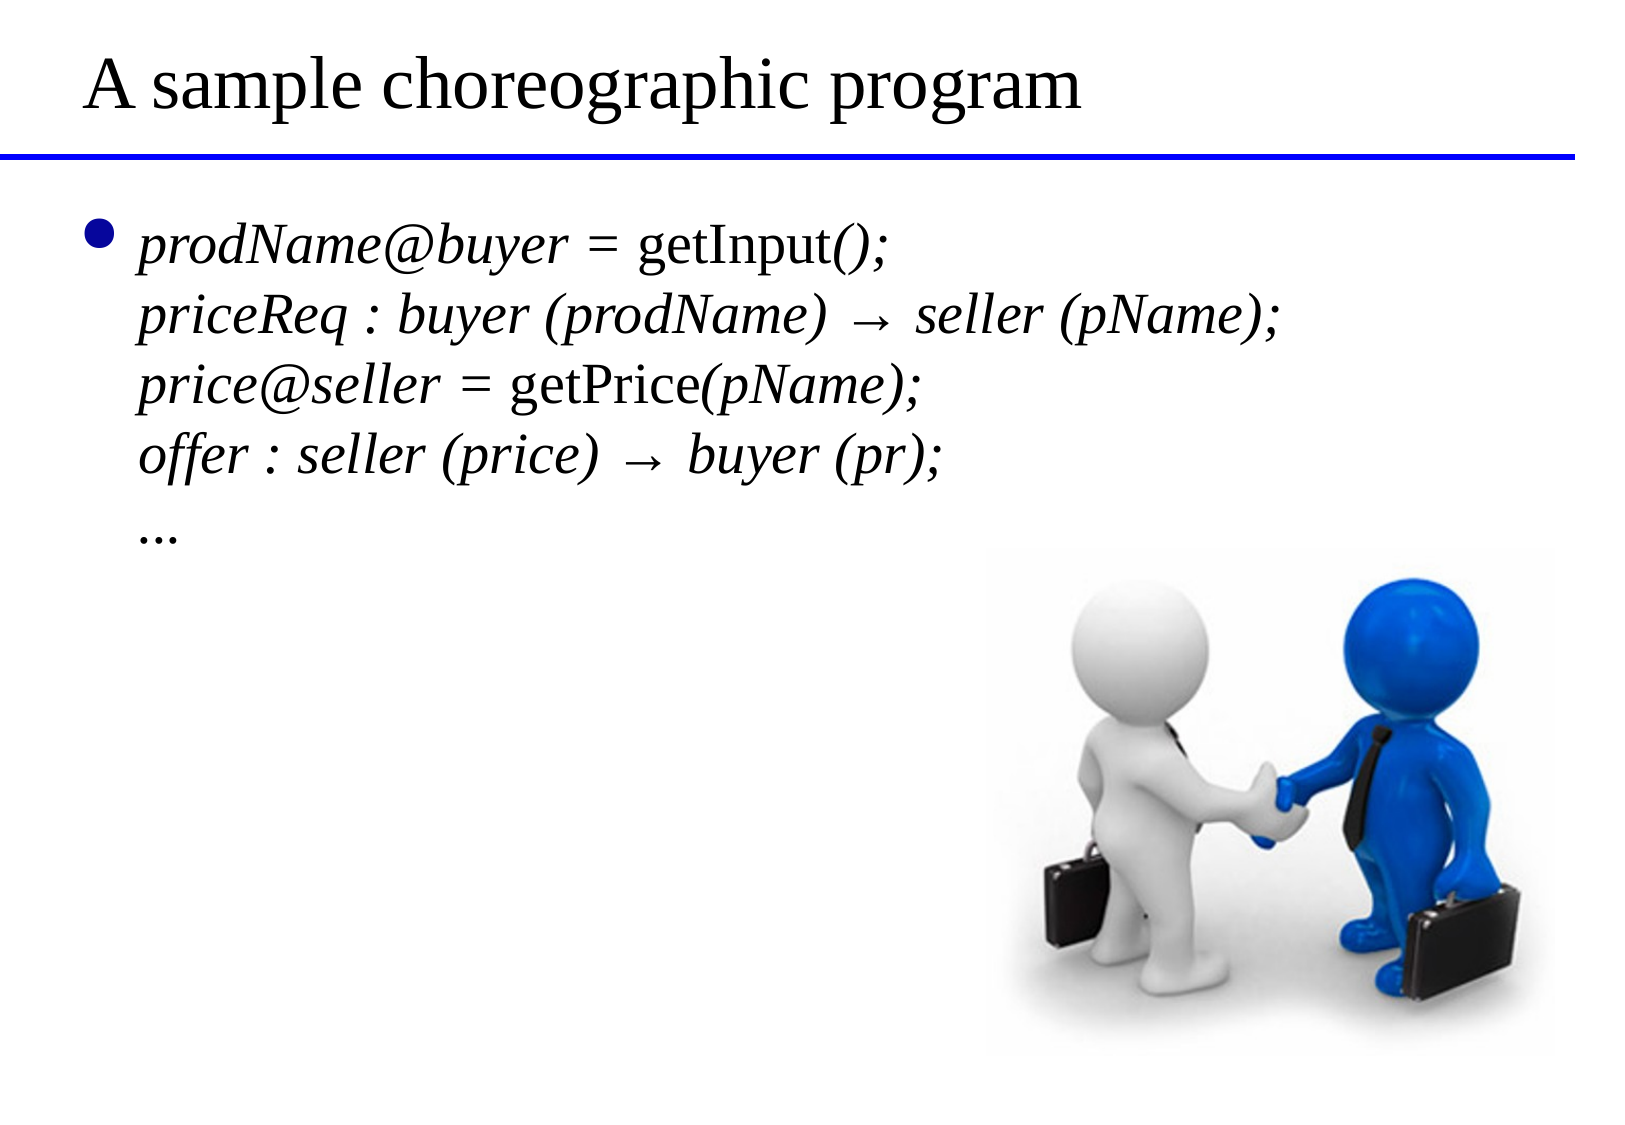

# A sample choreographic program
prodName@buyer = getInput();
priceReq : buyer (prodName) → seller (pName);
price@seller = getPrice(pName);
offer : seller (price) → buyer (pr);
...